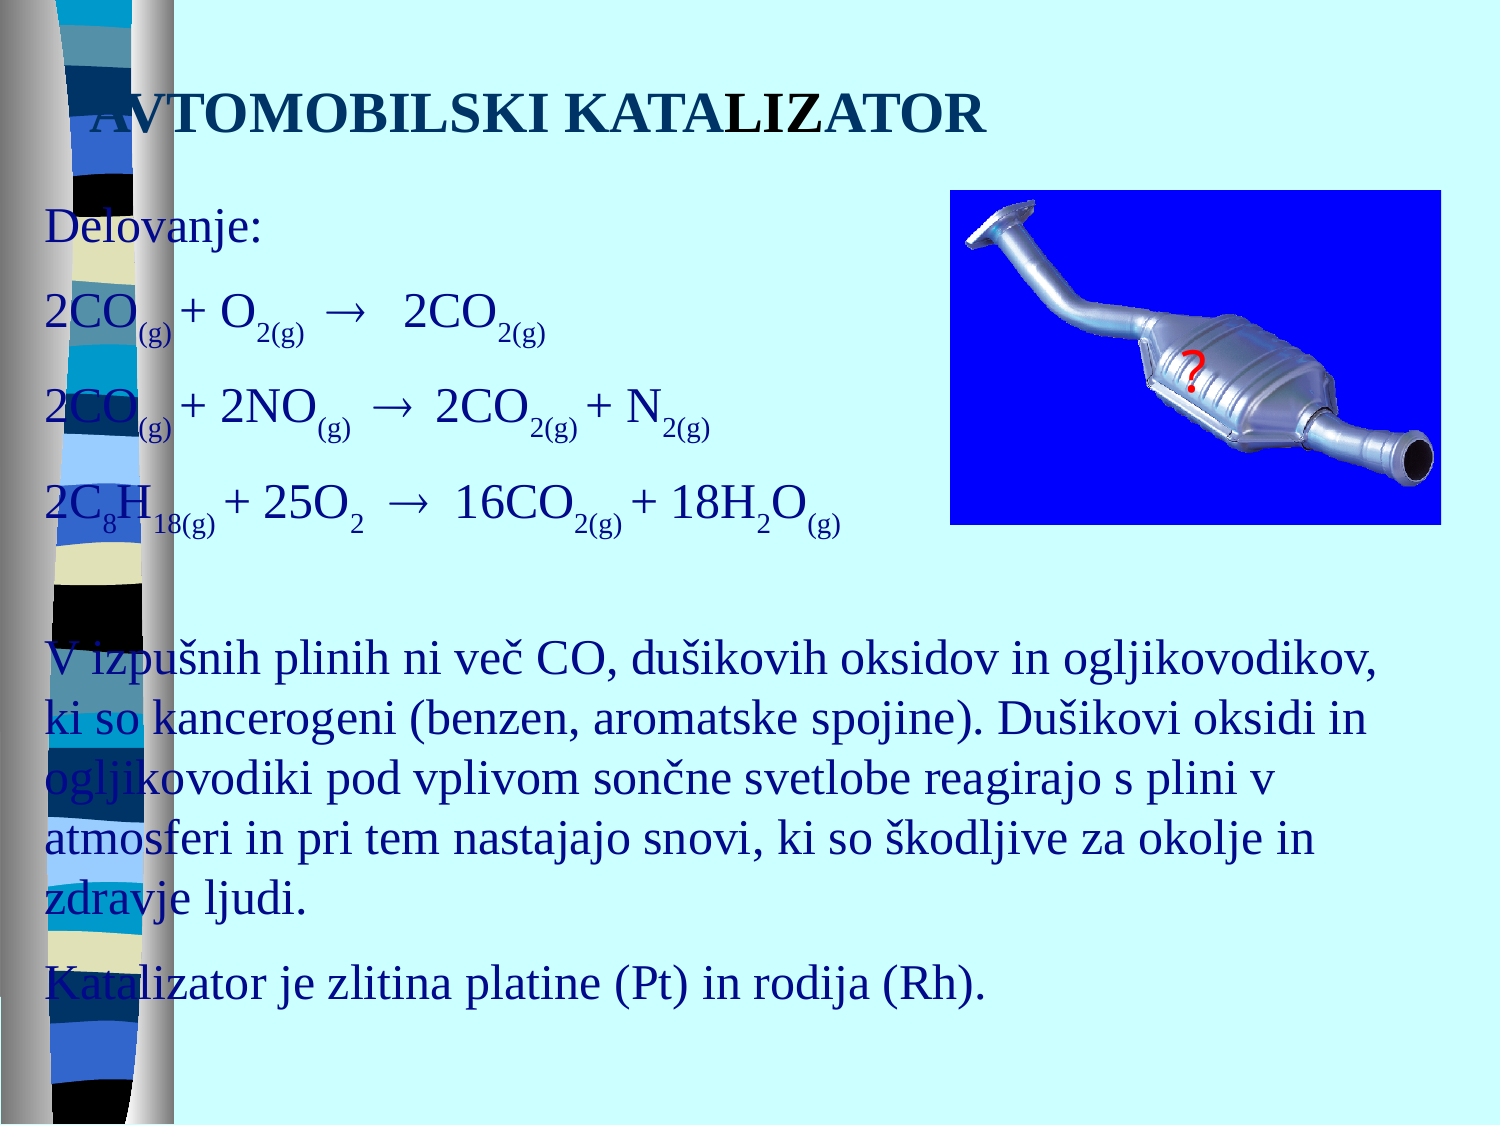

AVTOMOBILSKI KATALIZATOR
Delovanje:
2CO(g) + O2(g)  2CO2(g)
2CO(g) + 2NO(g)  2CO2(g) + N2(g)
2C8H18(g) + 25O2  16CO2(g) + 18H2O(g)
V izpušnih plinih ni več CO, dušikovih oksidov in ogljikovodikov, ki so kancerogeni (benzen, aromatske spojine). Dušikovi oksidi in ogljikovodiki pod vplivom sončne svetlobe reagirajo s plini v atmosferi in pri tem nastajajo snovi, ki so škodljive za okolje in zdravje ljudi.
Katalizator je zlitina platine (Pt) in rodija (Rh).
?